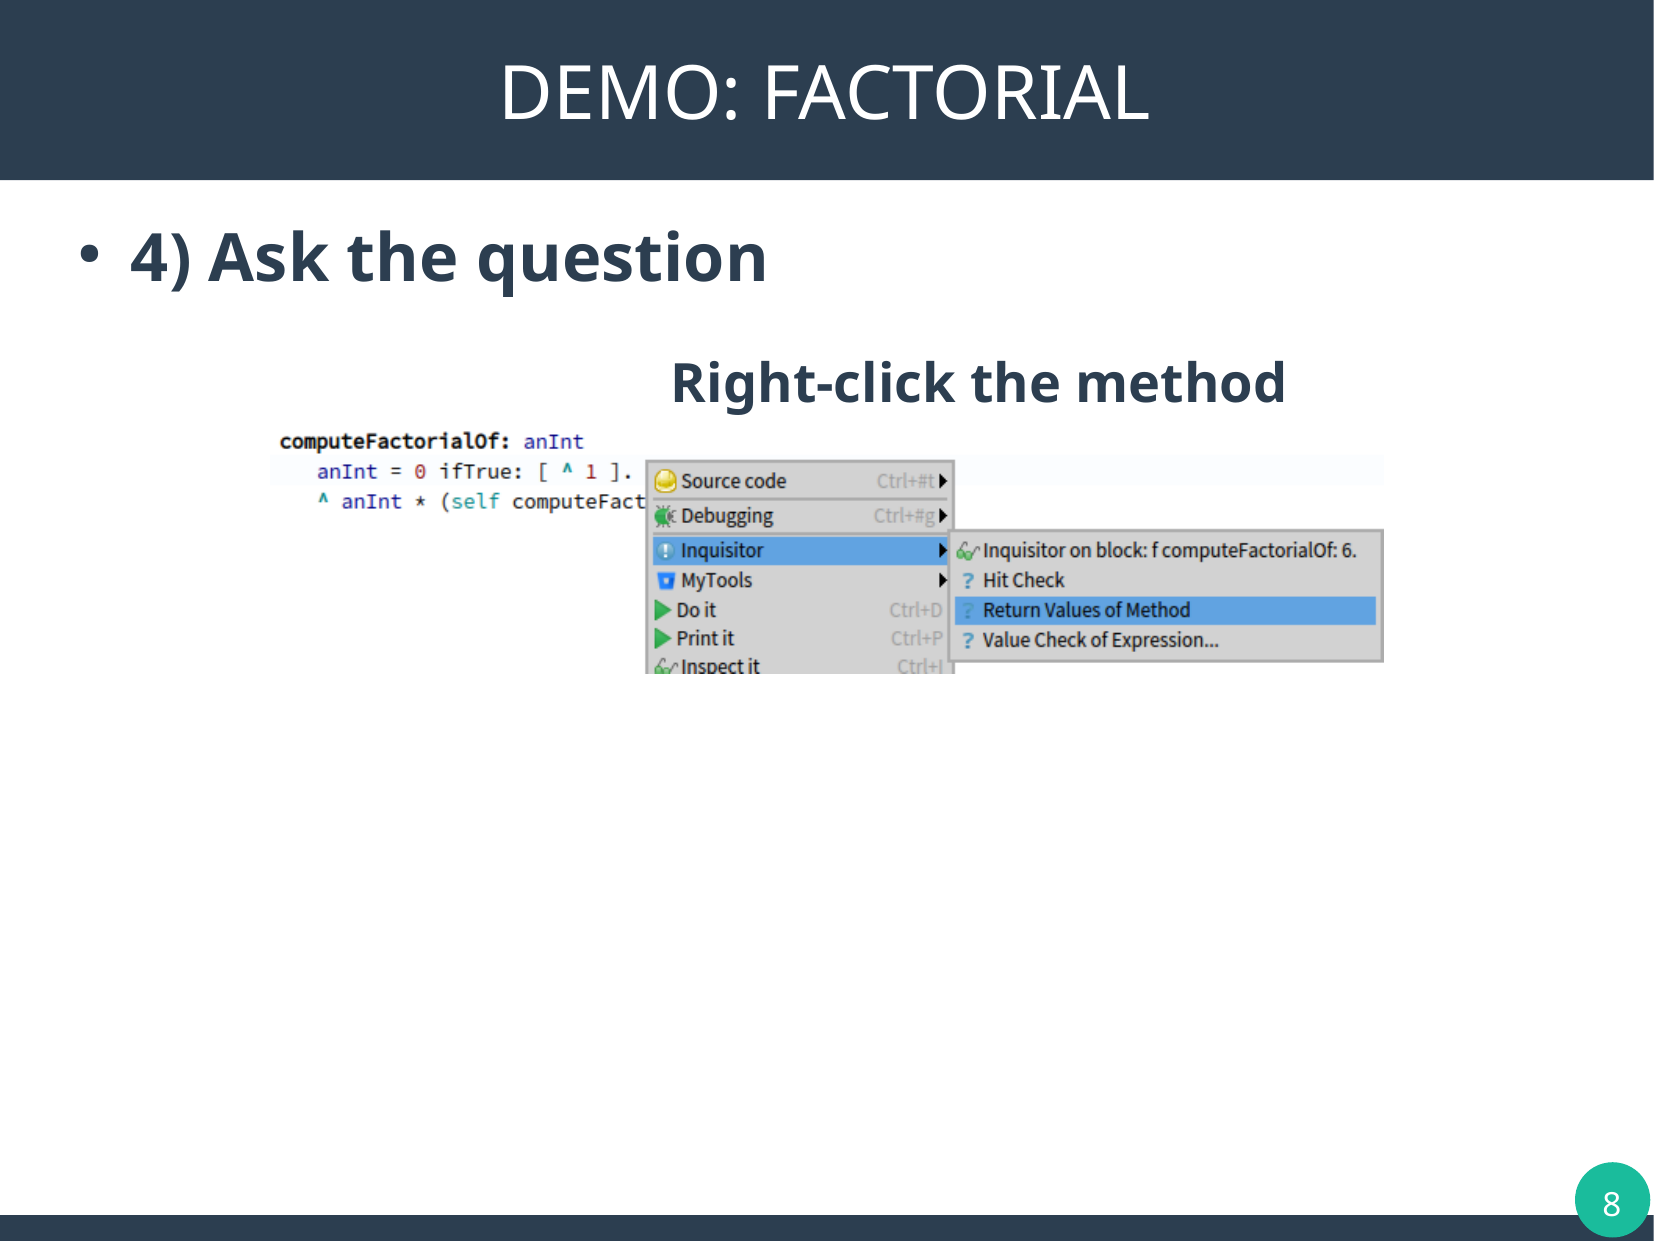

# Demo: Factorial
4) Ask the question
Right-click the method